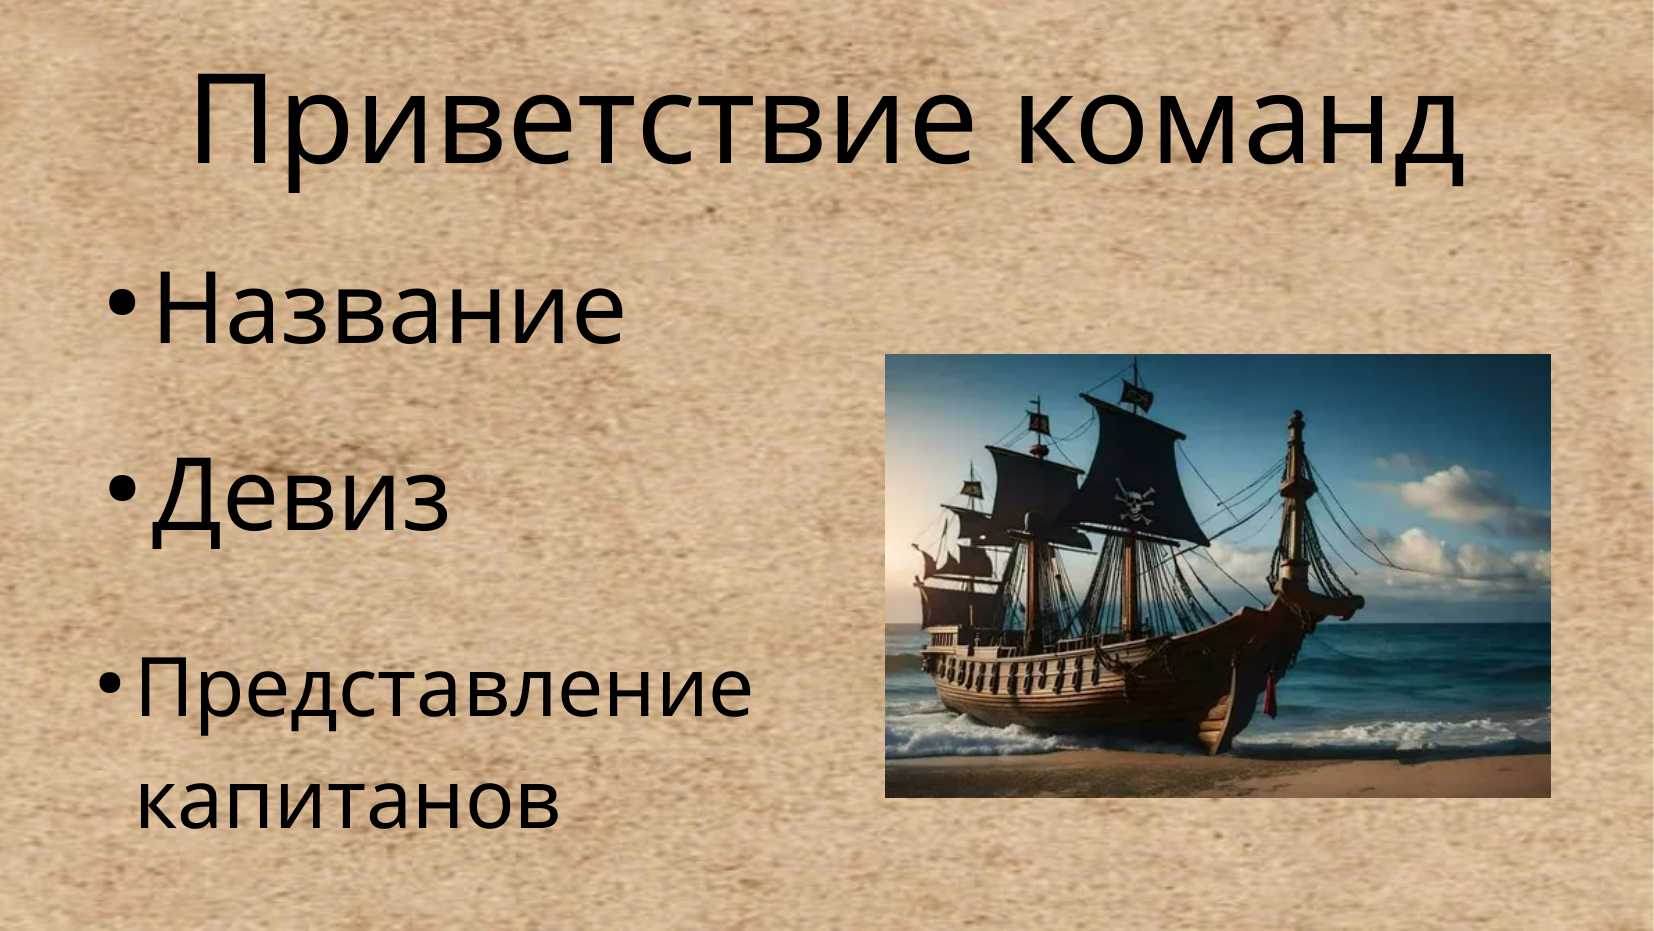

# Приветствие команд
Название
Девиз
Представление капитанов
Представление капитанов
Название
Девиз